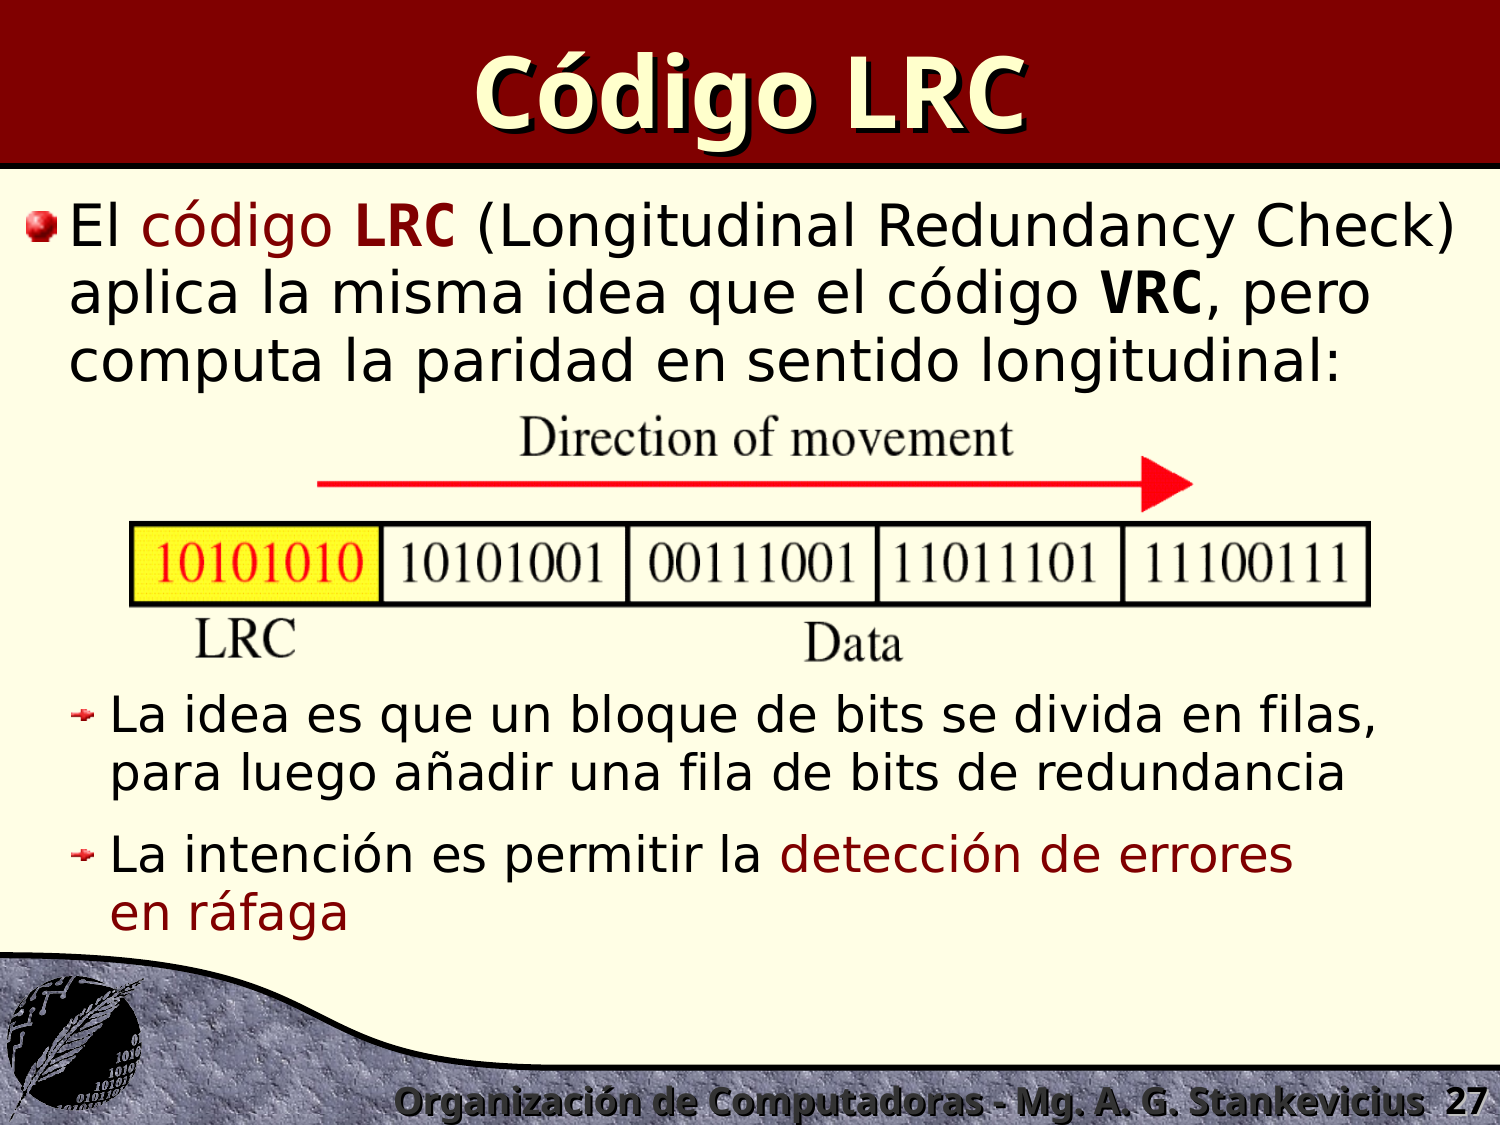

# Código LRC
El código LRC (Longitudinal Redundancy Check) aplica la misma idea que el código VRC, pero computa la paridad en sentido longitudinal:
La idea es que un bloque de bits se divida en filas, para luego añadir una fila de bits de redundancia
La intención es permitir la detección de errores
en ráfaga
27